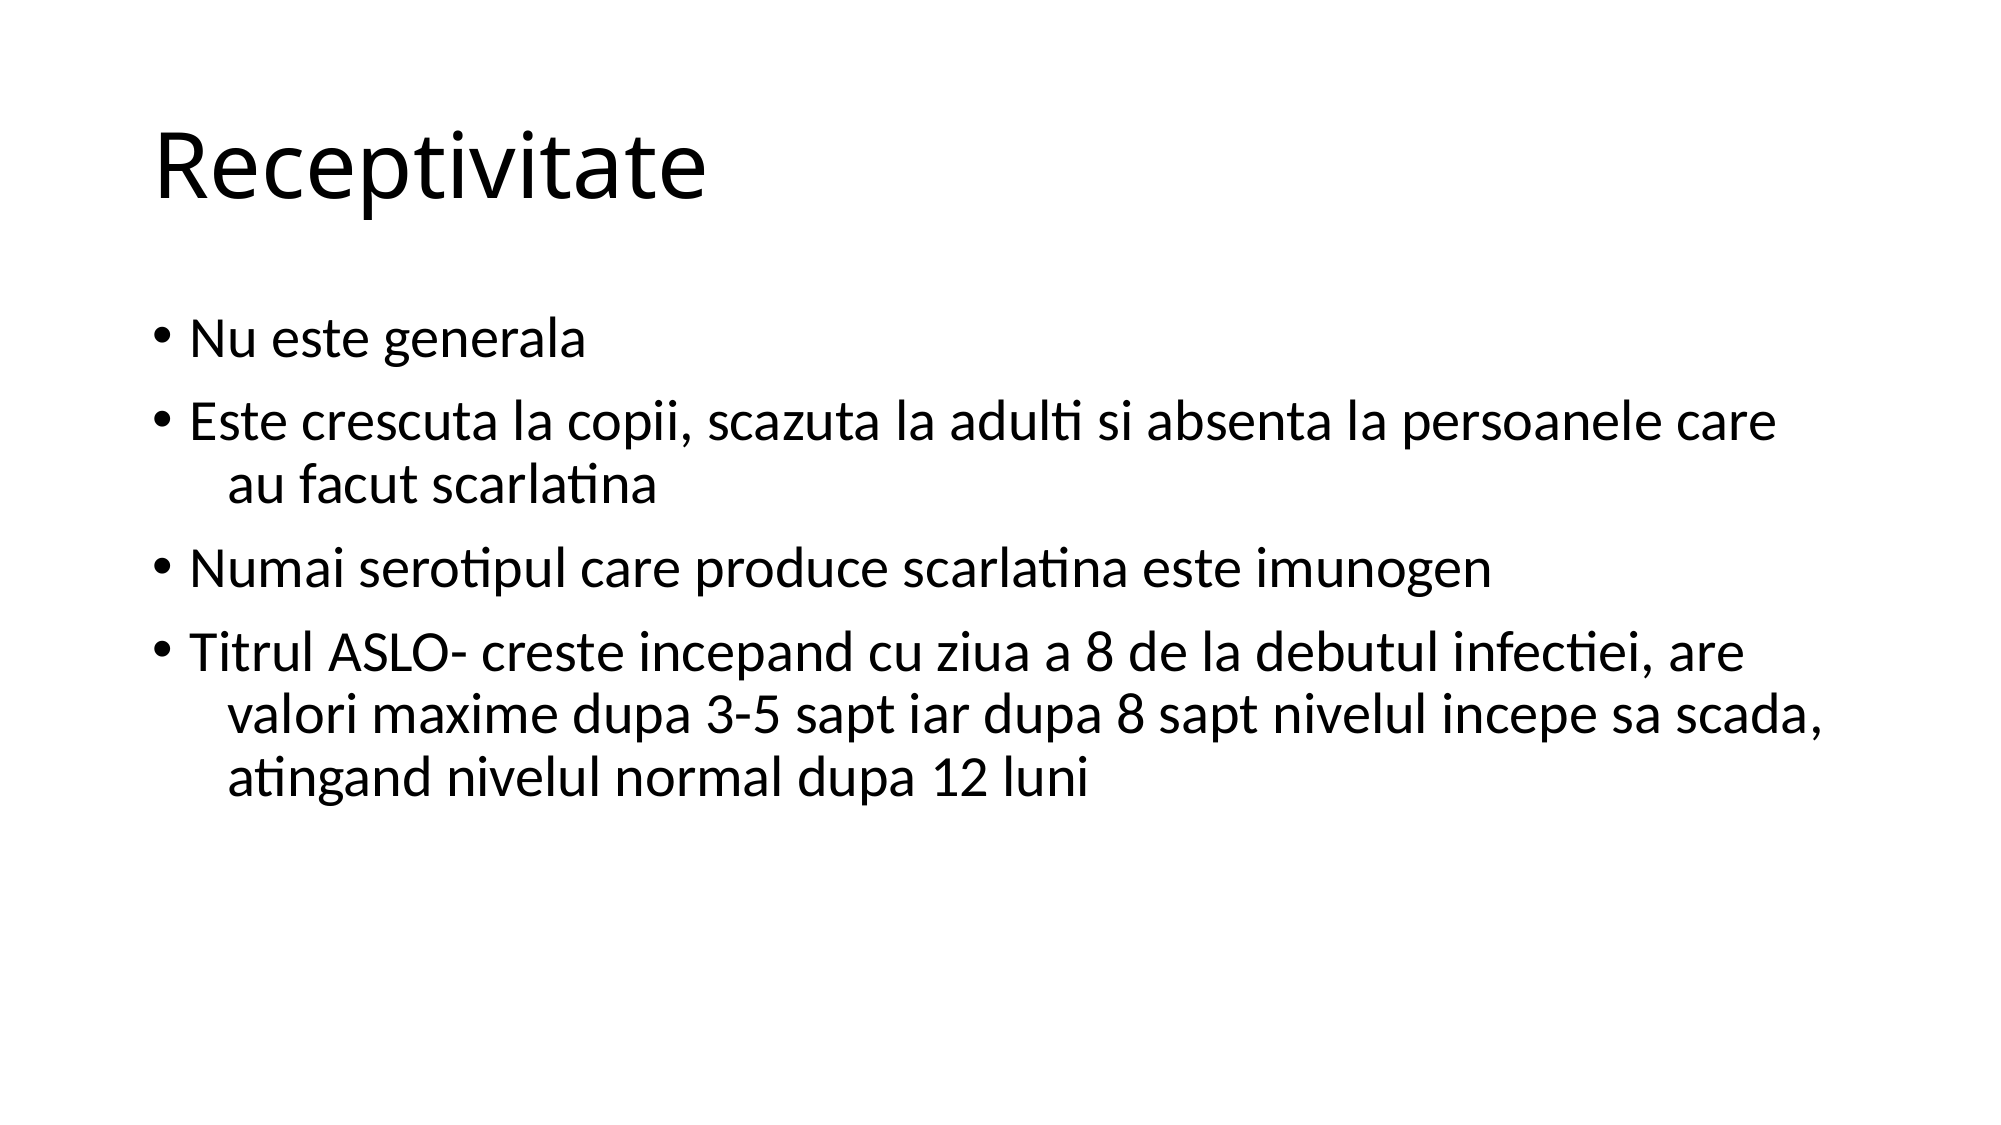

# Receptivitate
Nu este generala
Este crescuta la copii, scazuta la adulti si absenta la persoanele care au facut scarlatina
Numai serotipul care produce scarlatina este imunogen
Titrul ASLO- creste incepand cu ziua a 8 de la debutul infectiei, are valori maxime dupa 3-5 sapt iar dupa 8 sapt nivelul incepe sa scada, atingand nivelul normal dupa 12 luni